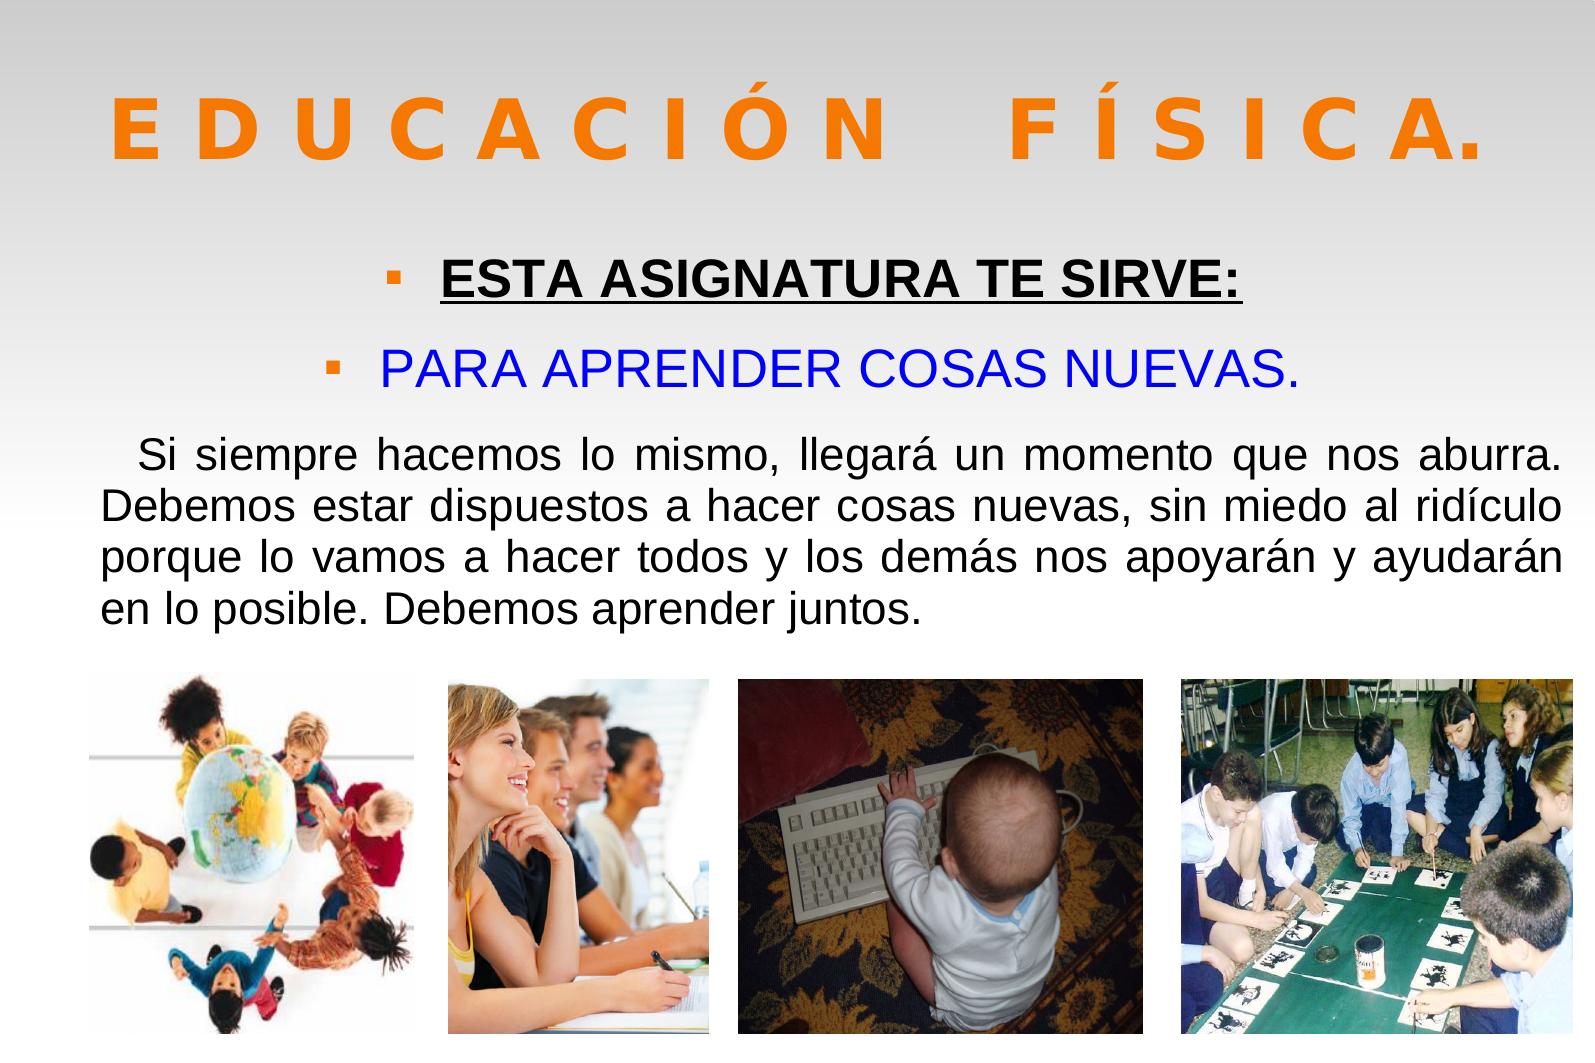

# E D U C A C I Ó N F Í S I C A.
ESTA ASIGNATURA TE SIRVE:
PARA APRENDER COSAS NUEVAS.
 Si siempre hacemos lo mismo, llegará un momento que nos aburra. Debemos estar dispuestos a hacer cosas nuevas, sin miedo al ridículo porque lo vamos a hacer todos y los demás nos apoyarán y ayudarán en lo posible. Debemos aprender juntos.